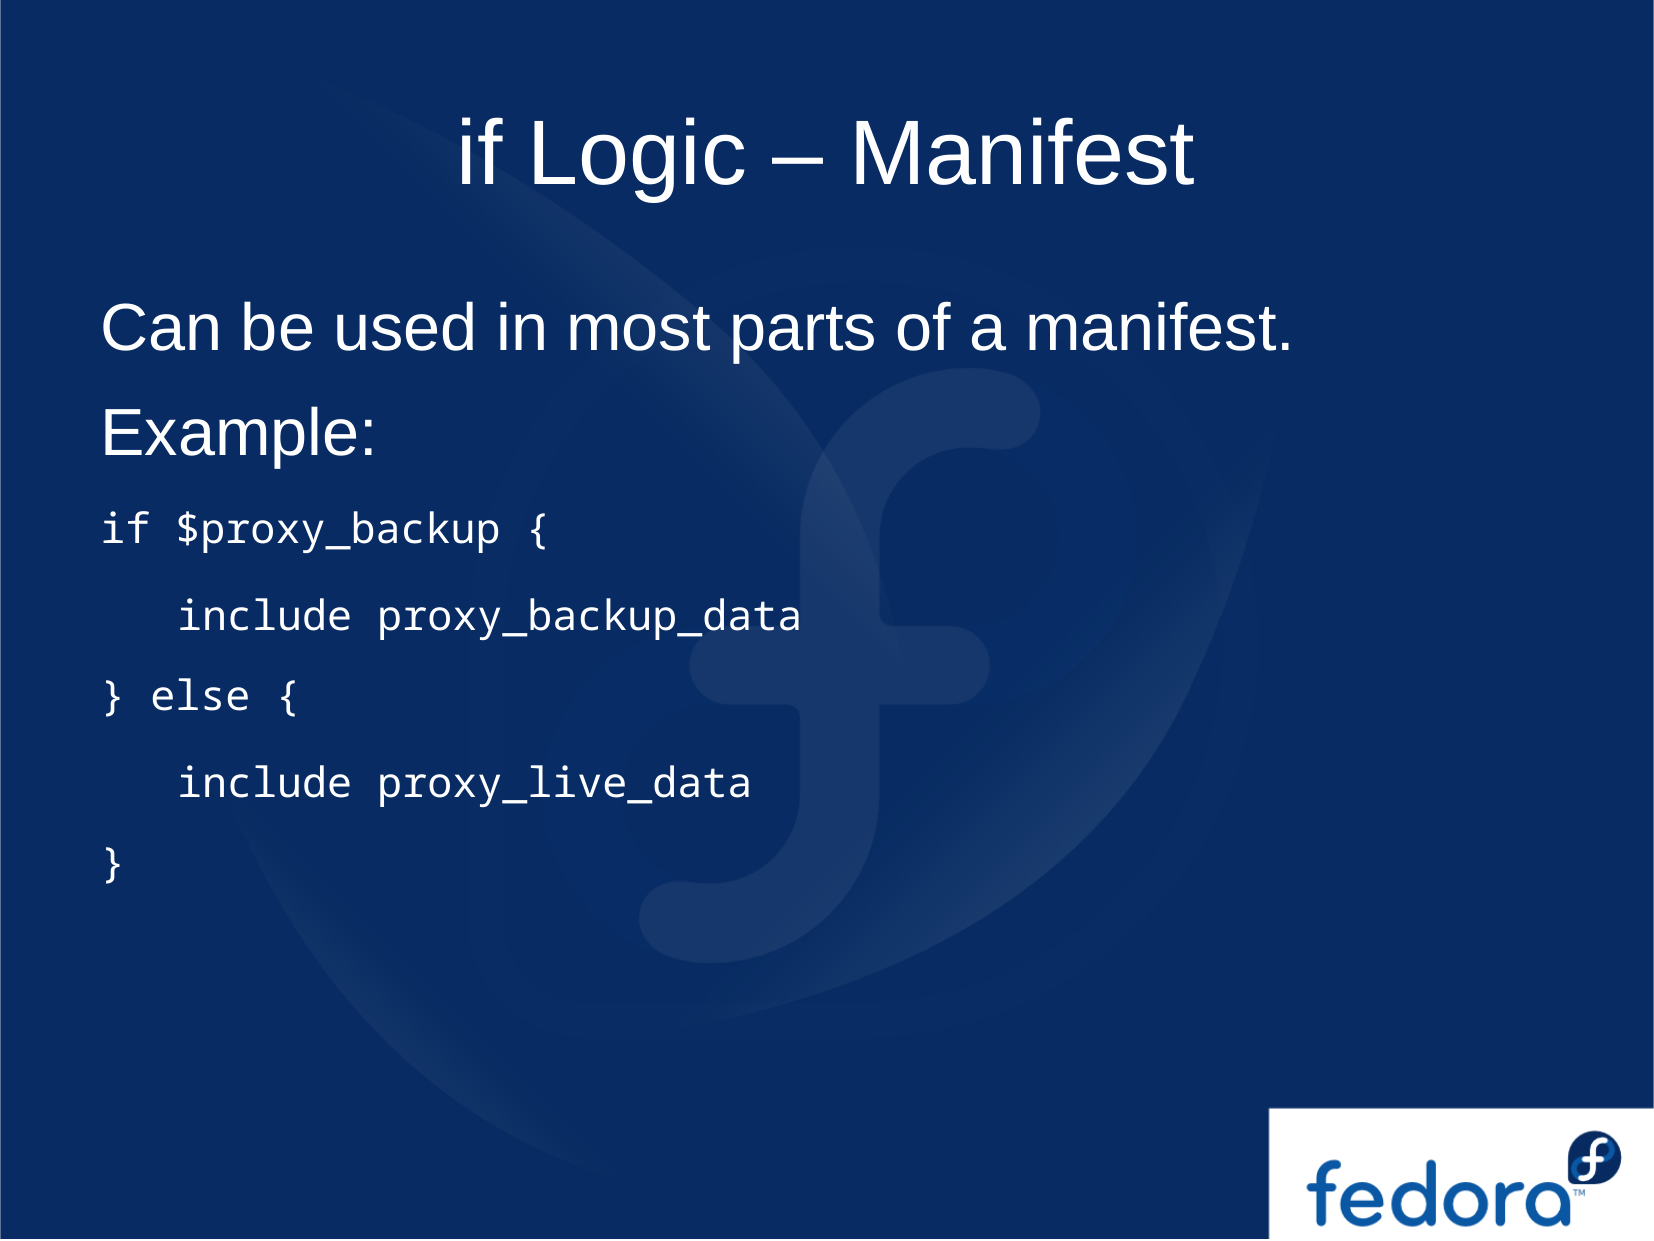

# if Logic – Manifest
Can be used in most parts of a manifest.
Example:
if $proxy_backup {
include proxy_backup_data
} else {
include proxy_live_data
}